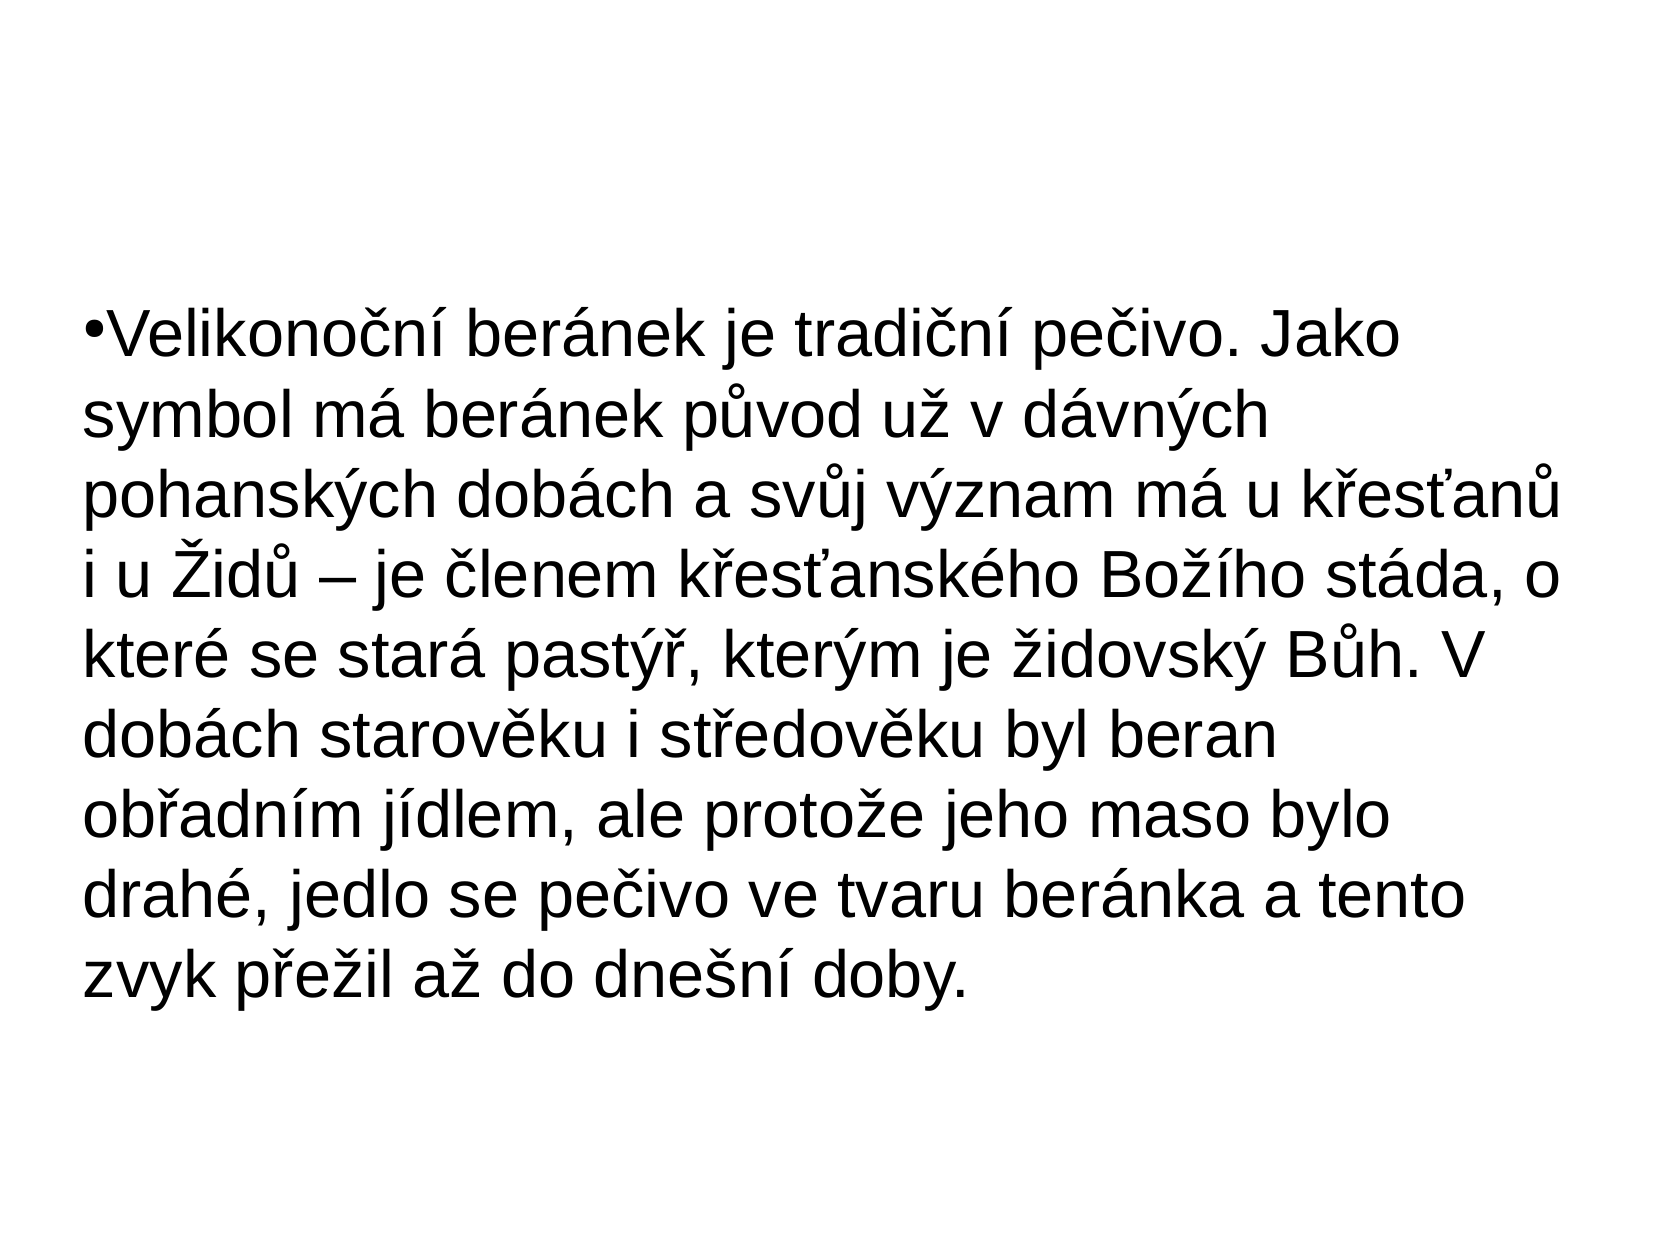

#
Velikonoční beránek je tradiční pečivo. Jako symbol má beránek původ už v dávných pohanských dobách a svůj význam má u křesťanů i u Židů – je členem křesťanského Božího stáda, o které se stará pastýř, kterým je židovský Bůh. V dobách starověku i středověku byl beran obřadním jídlem, ale protože jeho maso bylo drahé, jedlo se pečivo ve tvaru beránka a tento zvyk přežil až do dnešní doby.